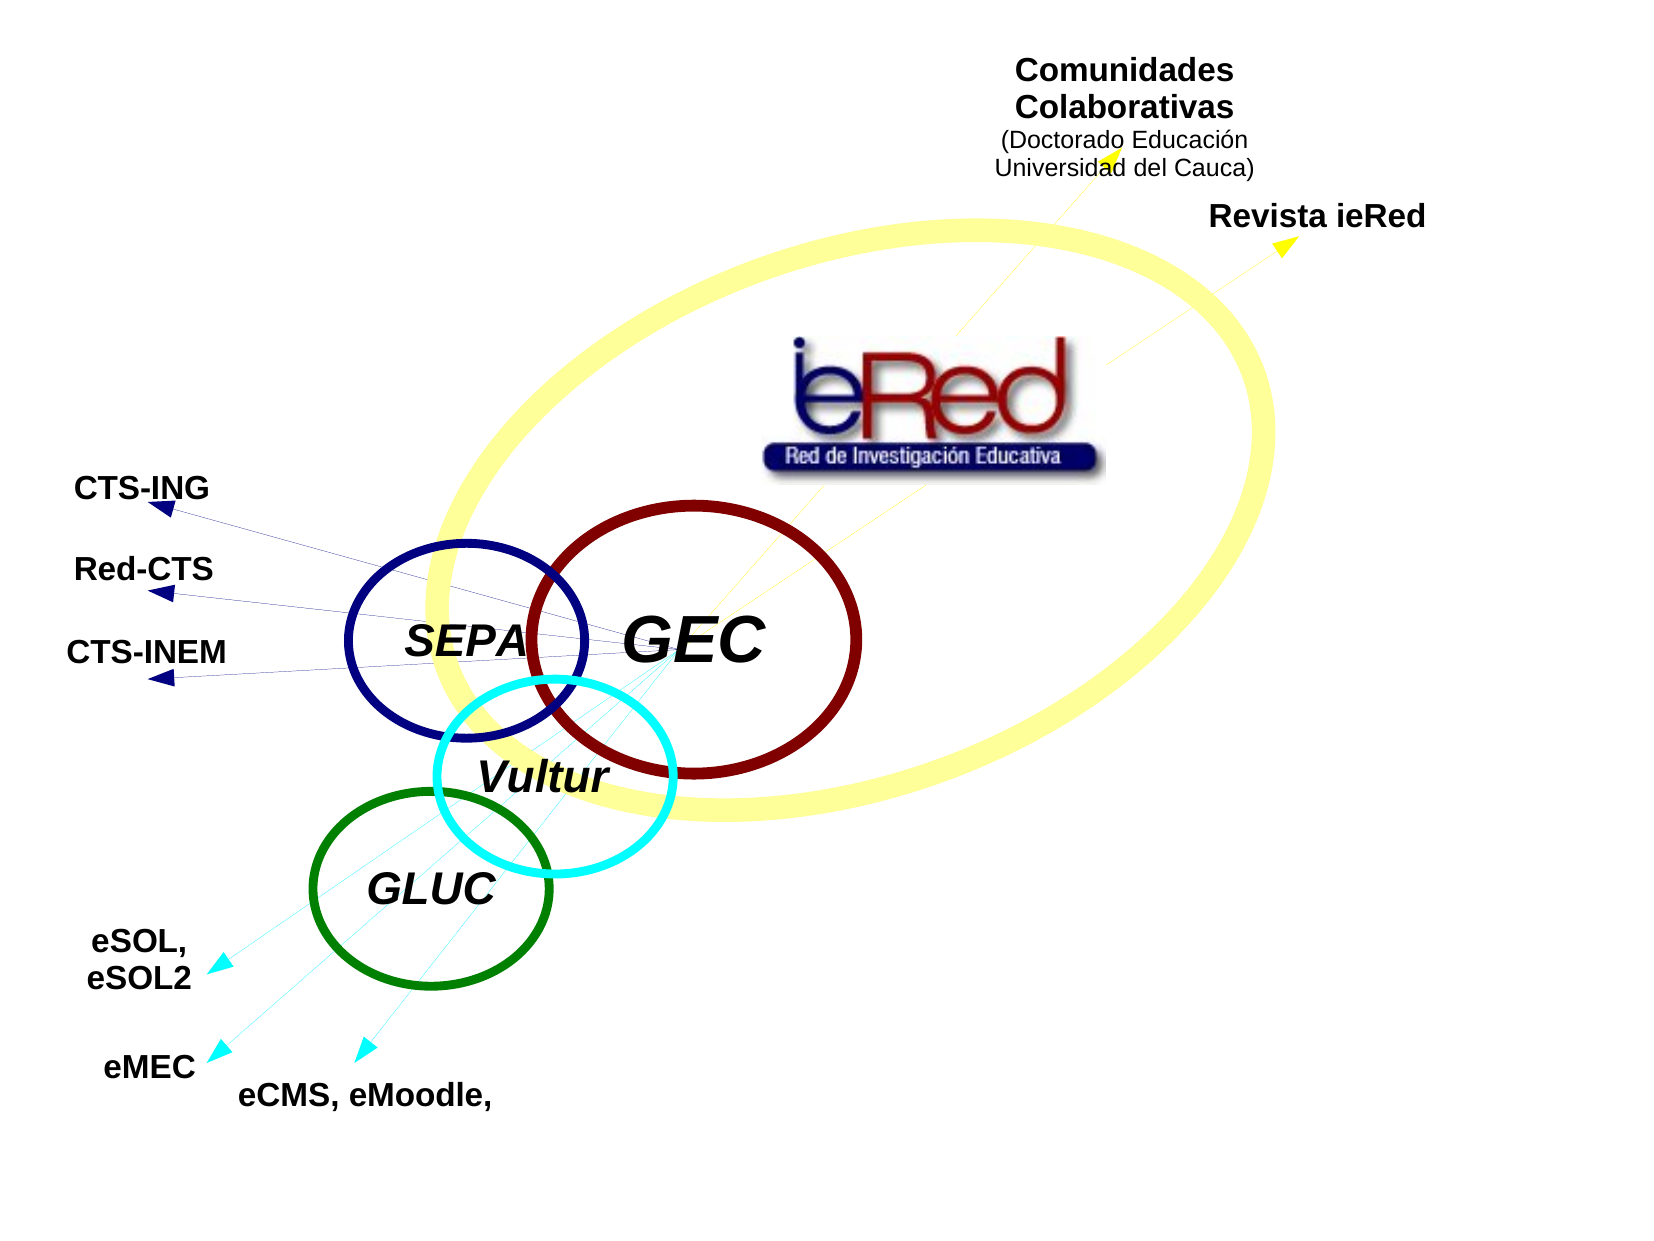

Comunidades
Colaborativas
(Doctorado Educación
Universidad del Cauca)
Revista ieRed
CTS-ING
GEC
Red-CTS
SEPA
CTS-INEM
Vultur
GLUC
eSOL,
eSOL2
eMEC
eCMS, eMoodle,